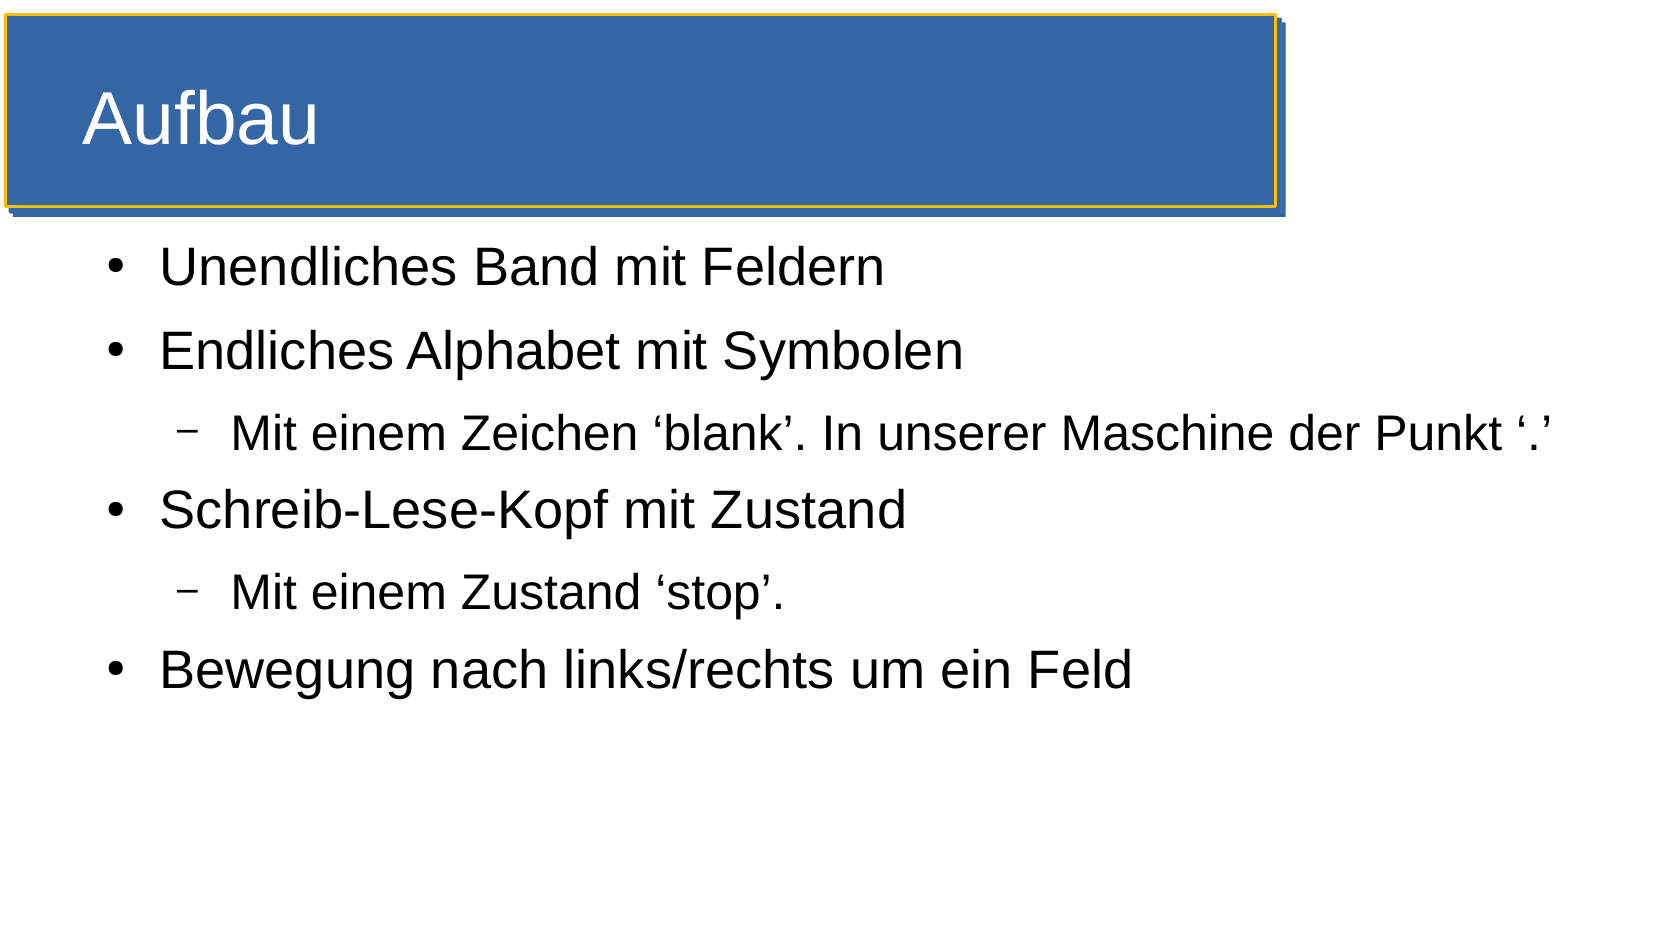

# Aufbau
Unendliches Band mit Feldern
Endliches Alphabet mit Symbolen
Mit einem Zeichen ‘blank’. In unserer Maschine der Punkt ‘.’
Schreib-Lese-Kopf mit Zustand
Mit einem Zustand ‘stop’.
Bewegung nach links/rechts um ein Feld